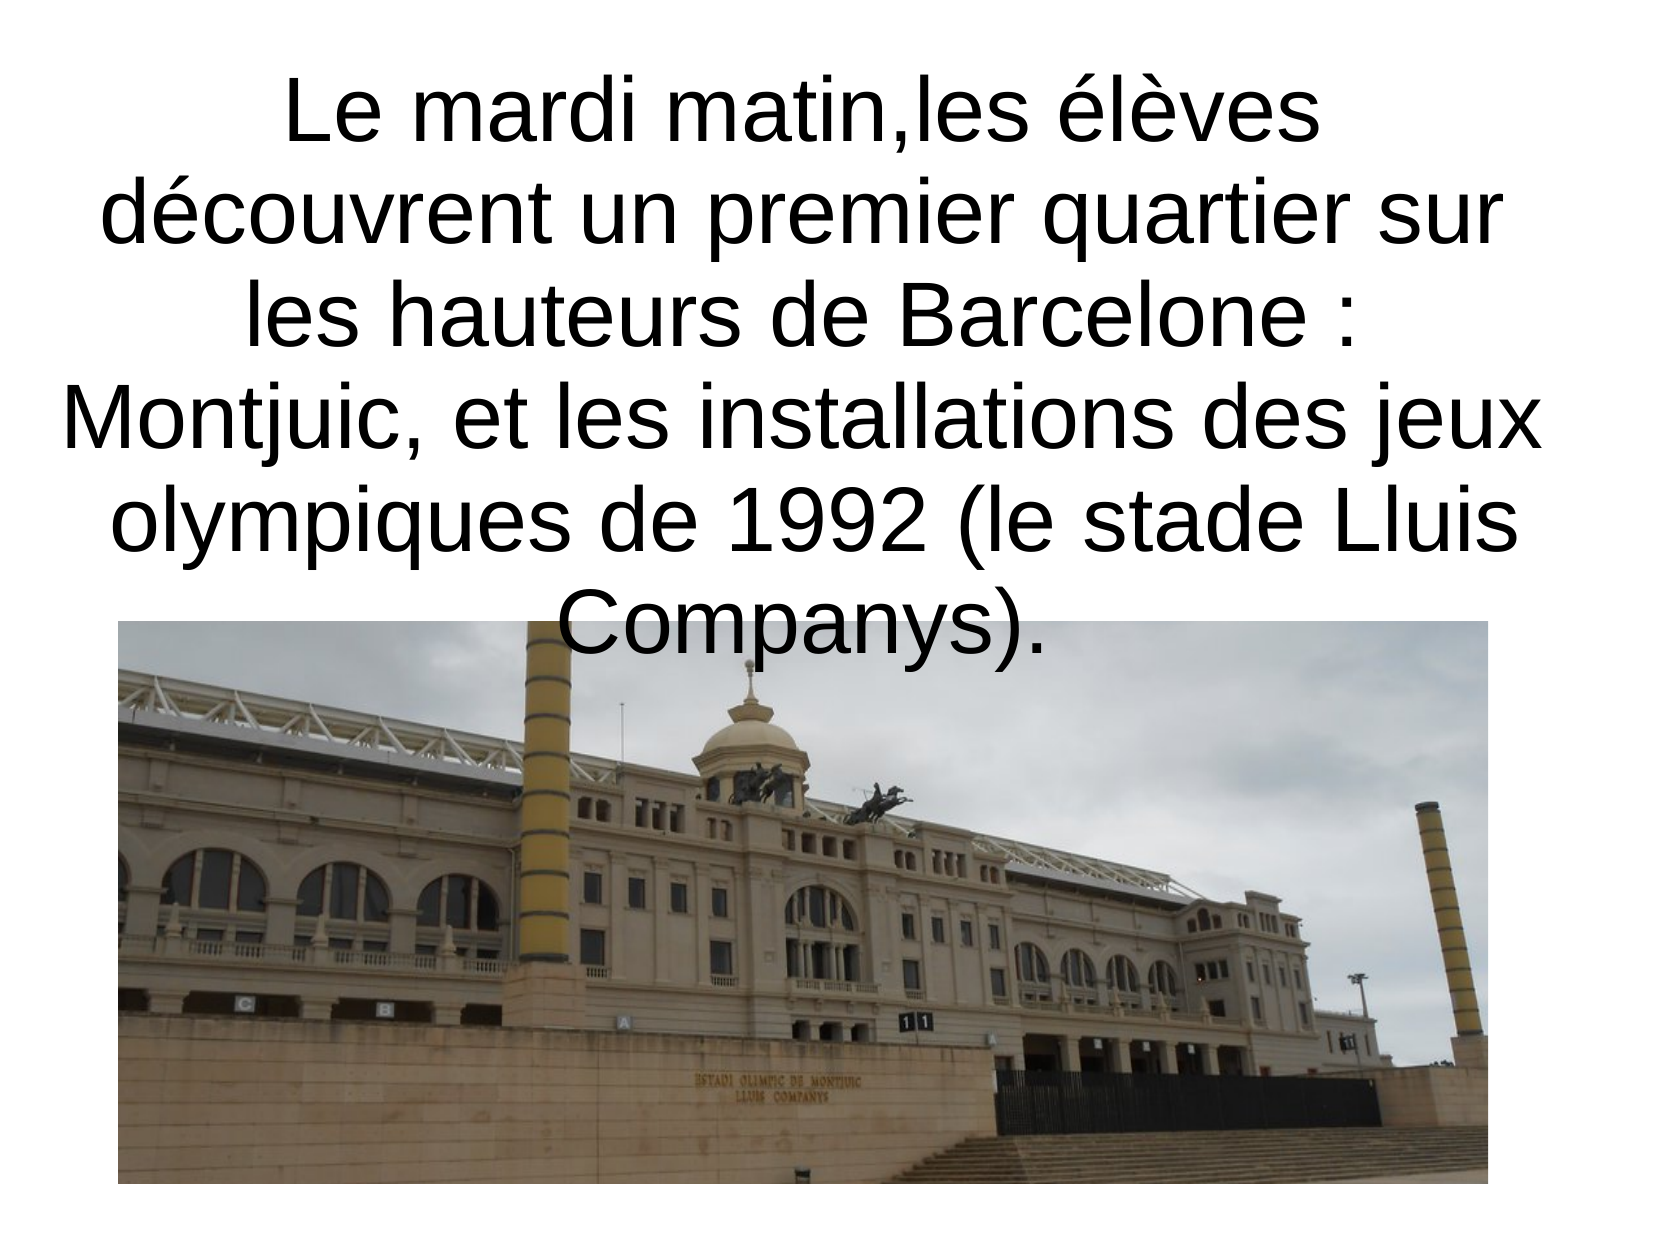

# Le mardi matin,les élèves découvrent un premier quartier sur les hauteurs de Barcelone : Montjuic, et les installations des jeux olympiques de 1992 (le stade Lluis Companys).